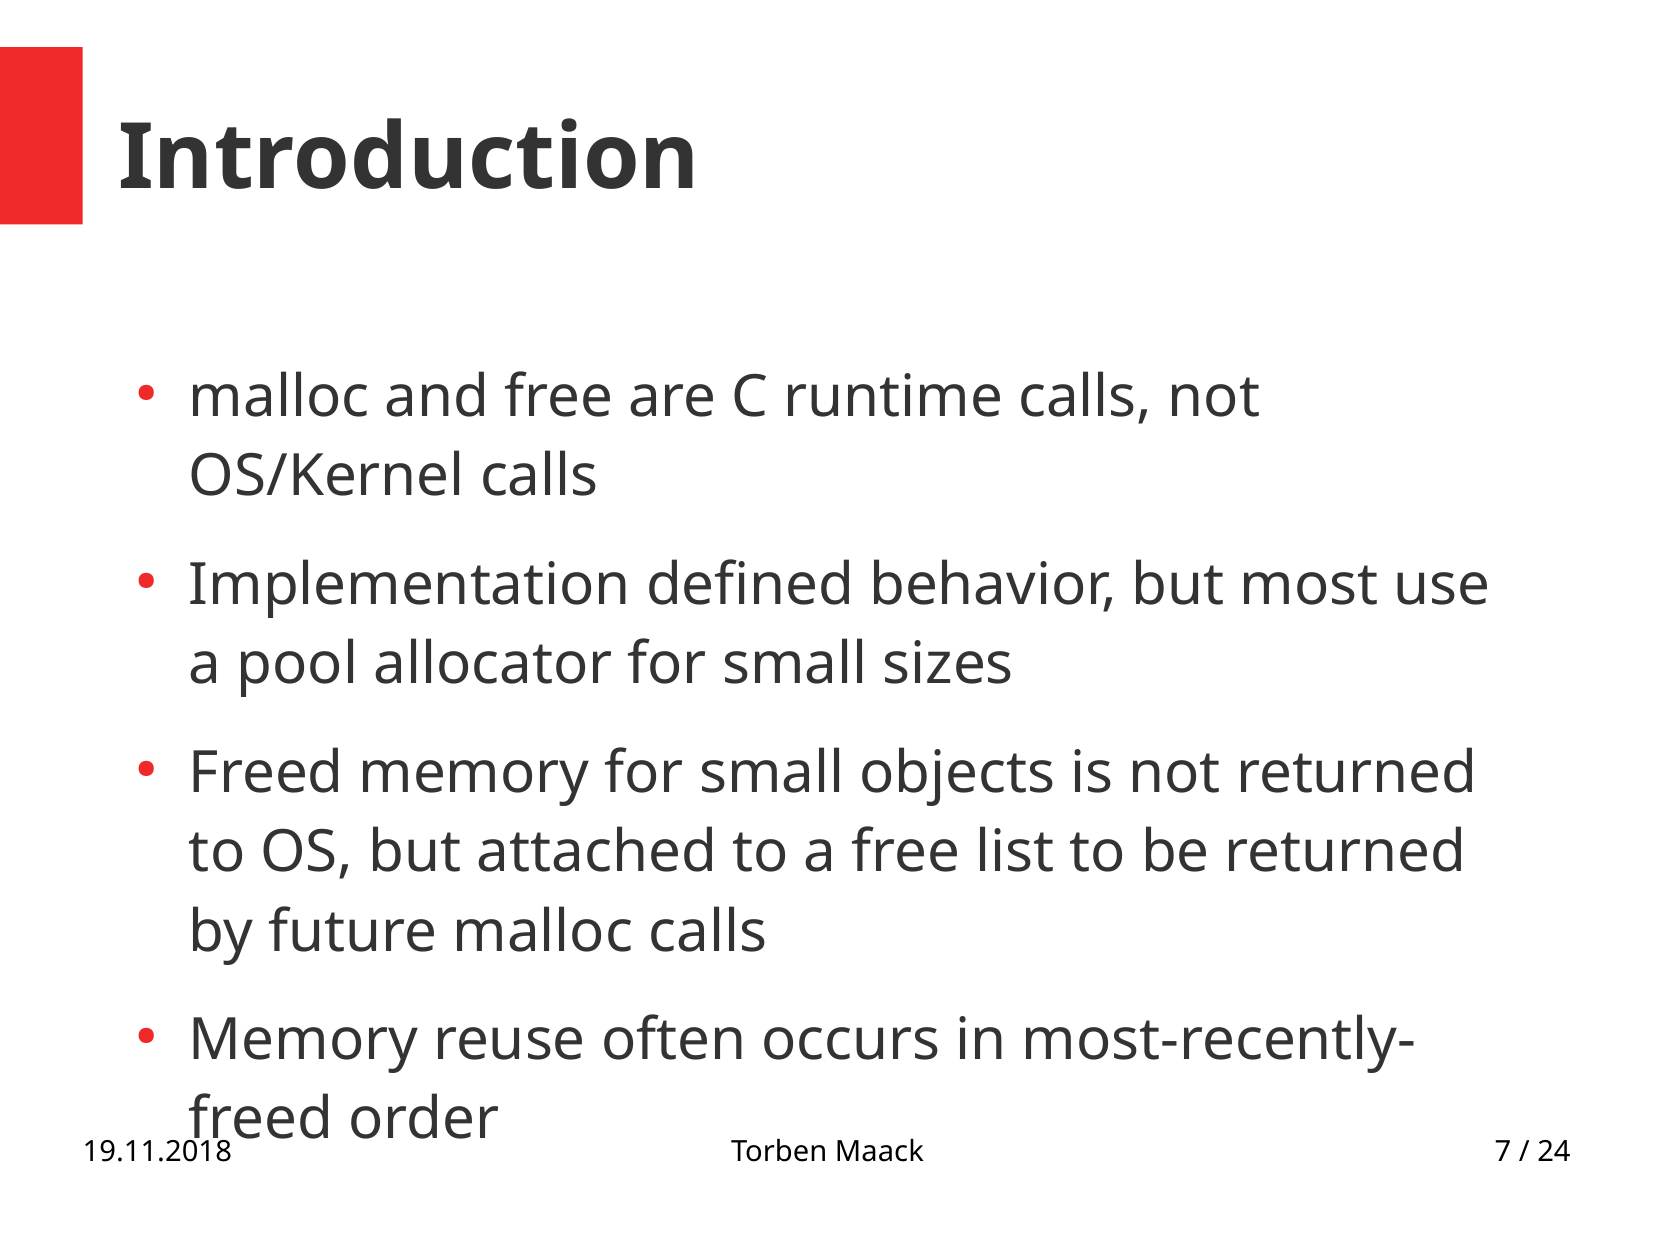

# Introduction
malloc and free are C runtime calls, not OS/Kernel calls
Implementation defined behavior, but most use a pool allocator for small sizes
Freed memory for small objects is not returned to OS, but attached to a free list to be returned by future malloc calls
Memory reuse often occurs in most-recently-freed order
19.11.2018
Torben Maack
7